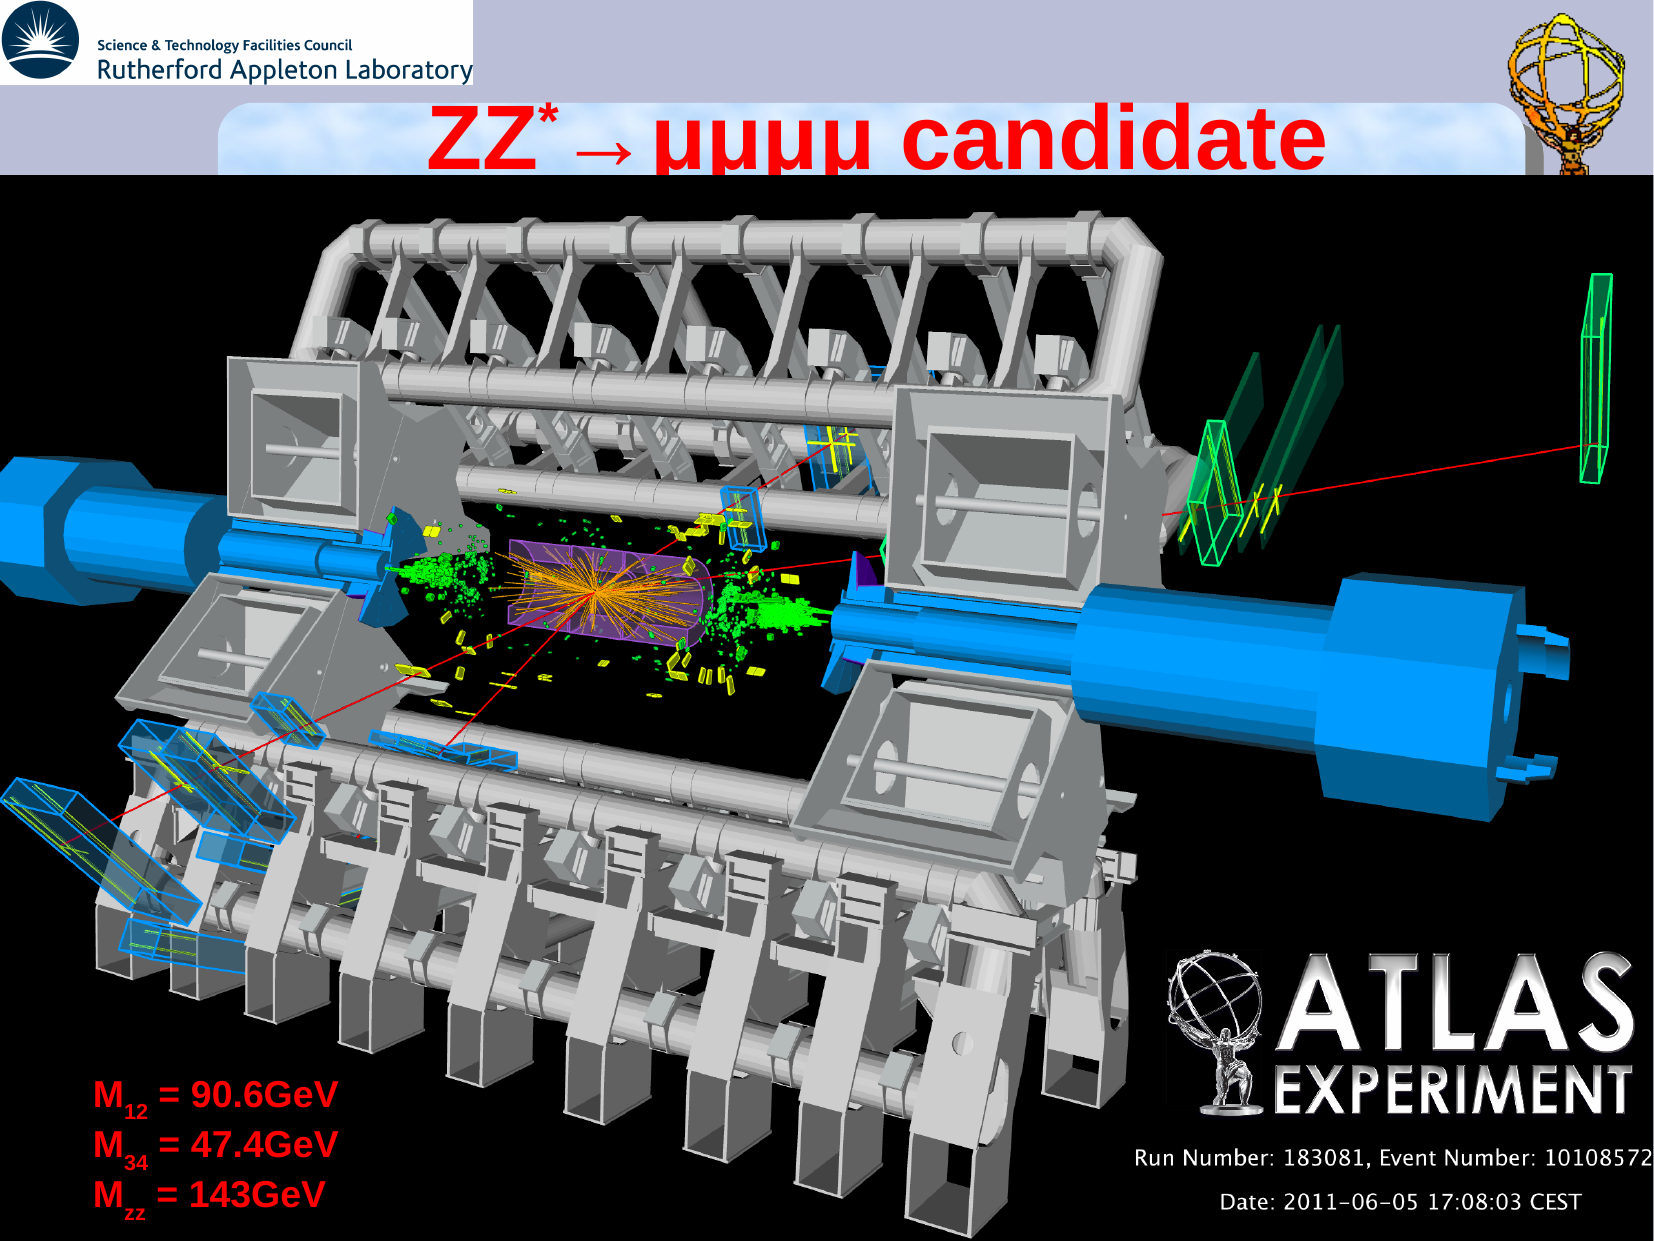

# ZZ*→μμμμ candidate
M12 = 90.6GeV
M34 = 47.4GeV
Mzz = 143GeV